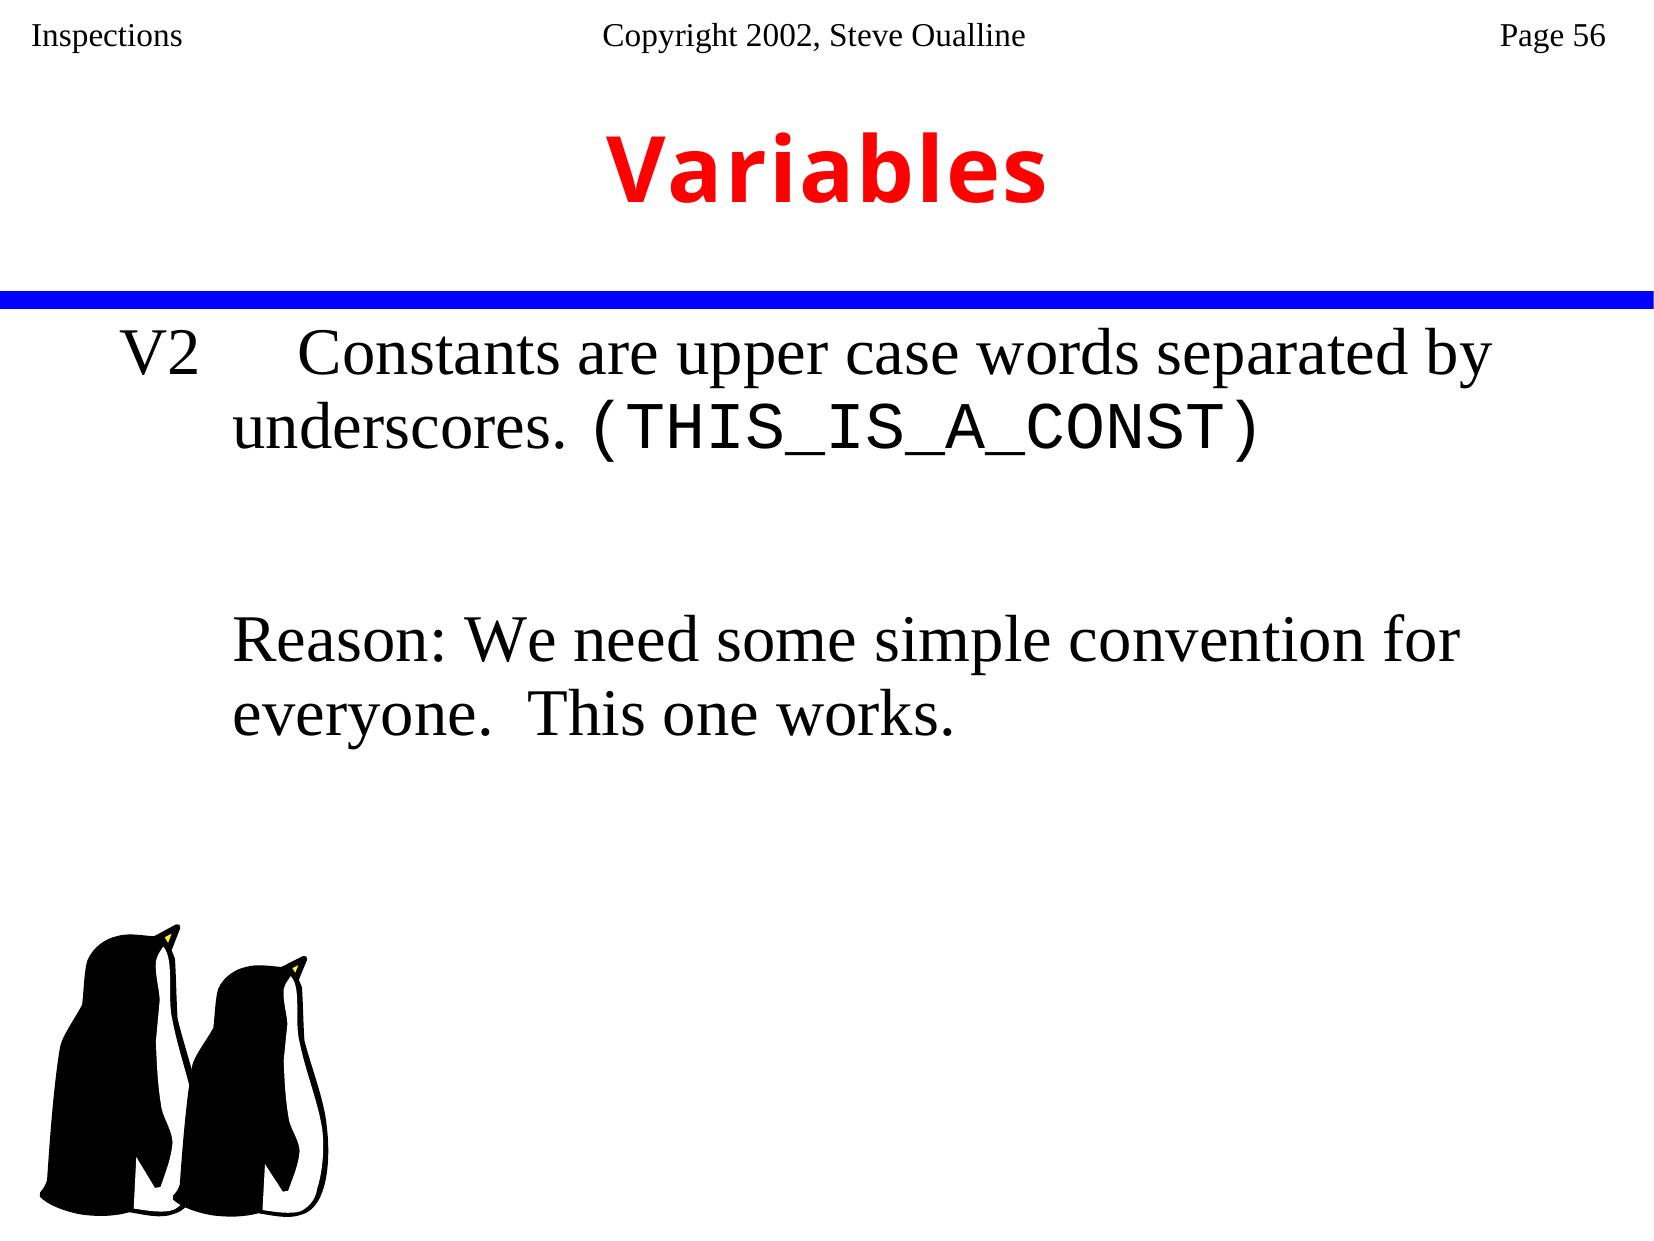

# Variables
V2	Constants are upper case words separated by underscores. (THIS_IS_A_CONST)
Reason: We need some simple convention for everyone. This one works.